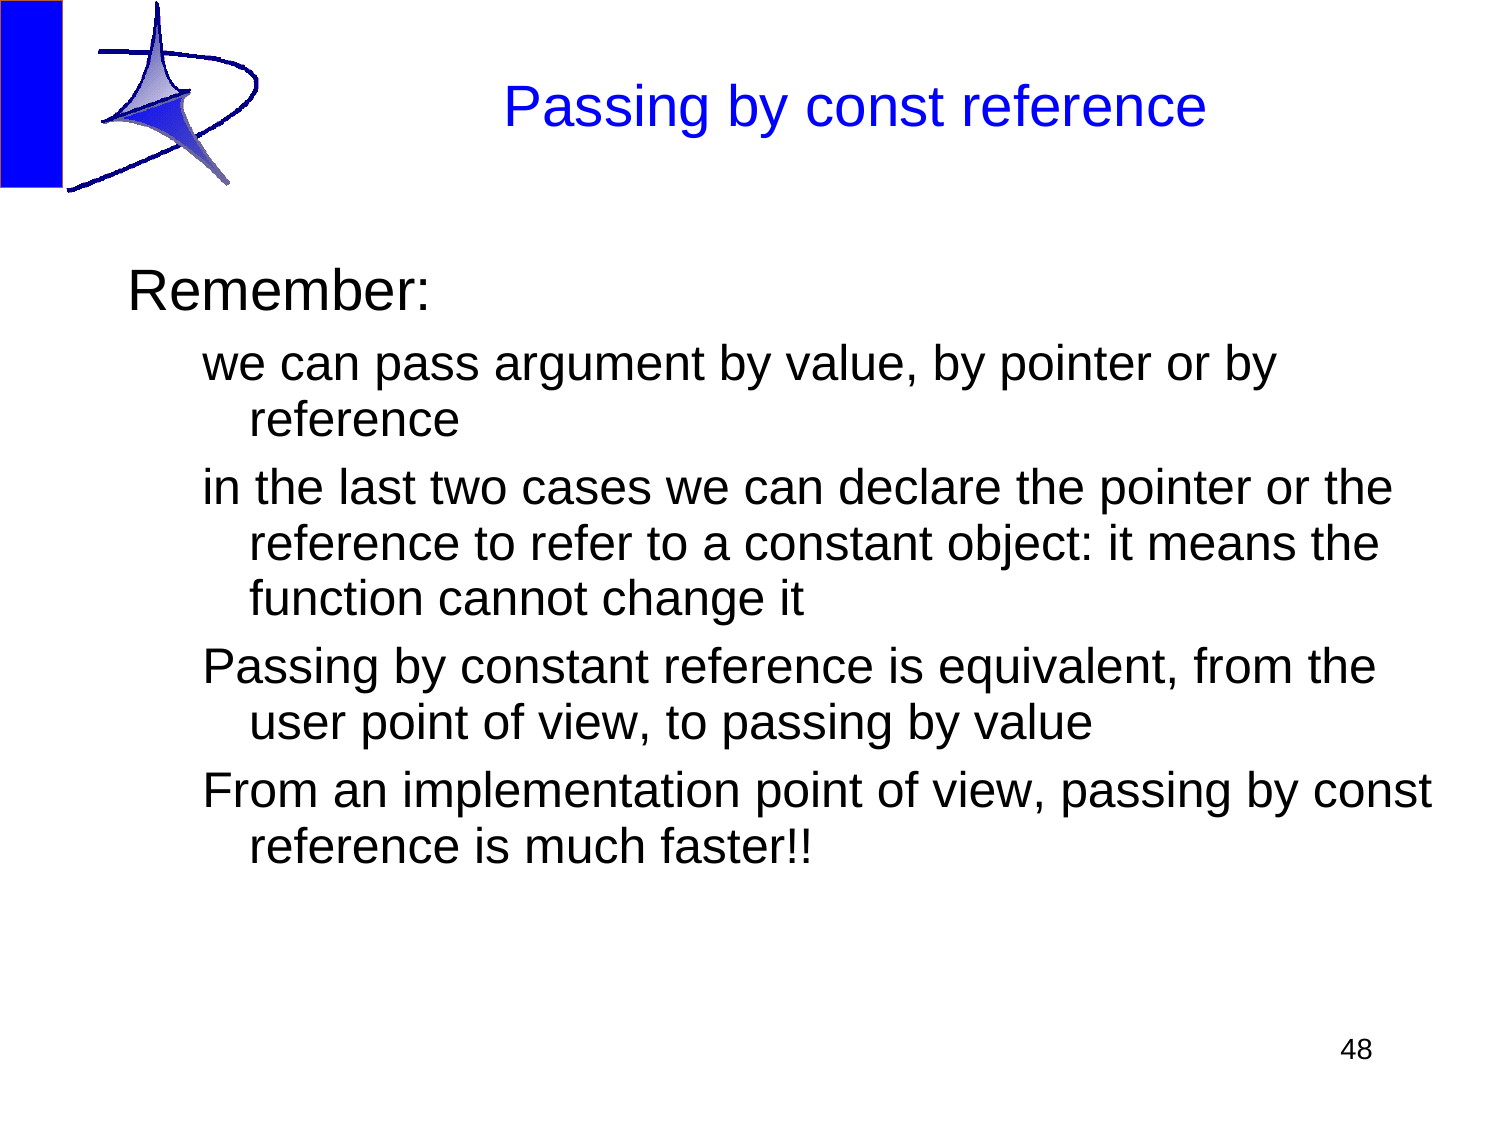

# Passing by const reference
Remember:
we can pass argument by value, by pointer or by reference
in the last two cases we can declare the pointer or the reference to refer to a constant object: it means the function cannot change it
Passing by constant reference is equivalent, from the user point of view, to passing by value
From an implementation point of view, passing by const reference is much faster!!
48